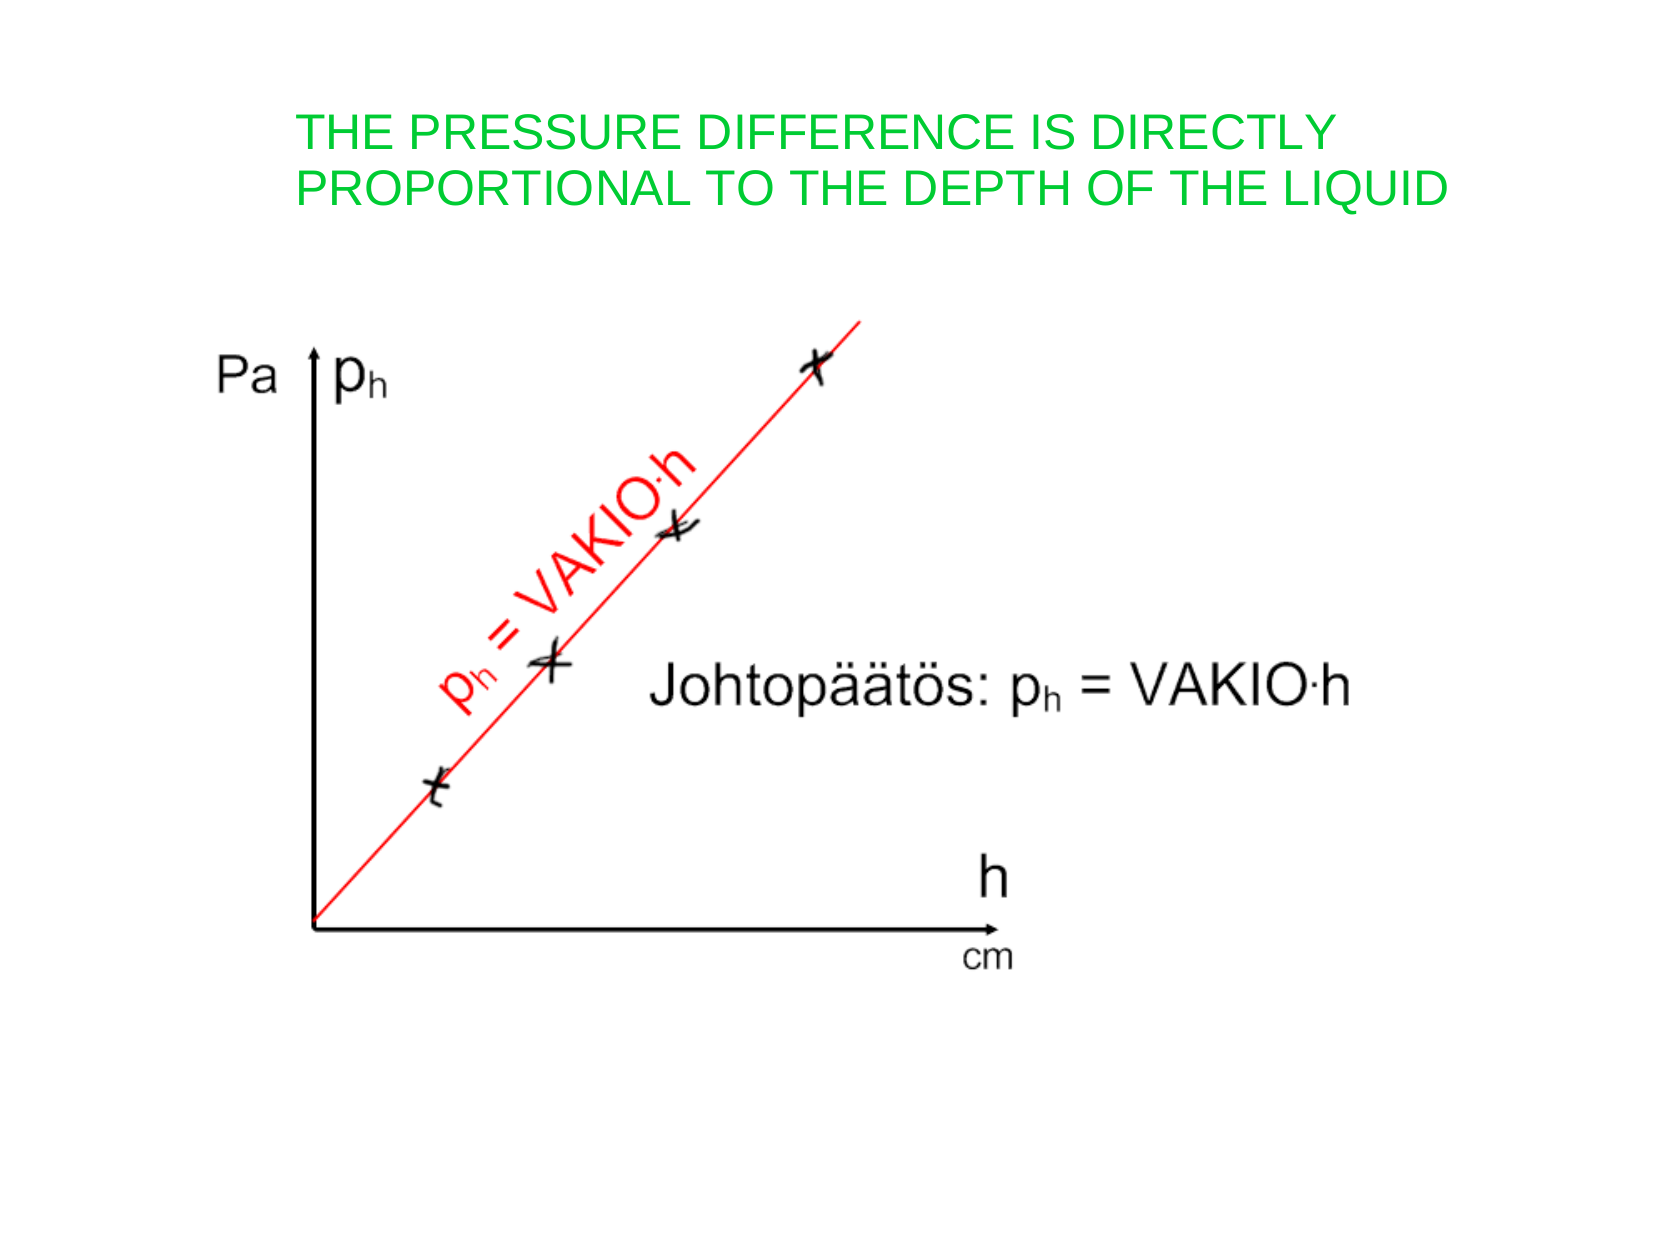

THE PRESSURE DIFFERENCE IS DIRECTLY
PROPORTIONAL TO THE DEPTH OF THE LIQUID